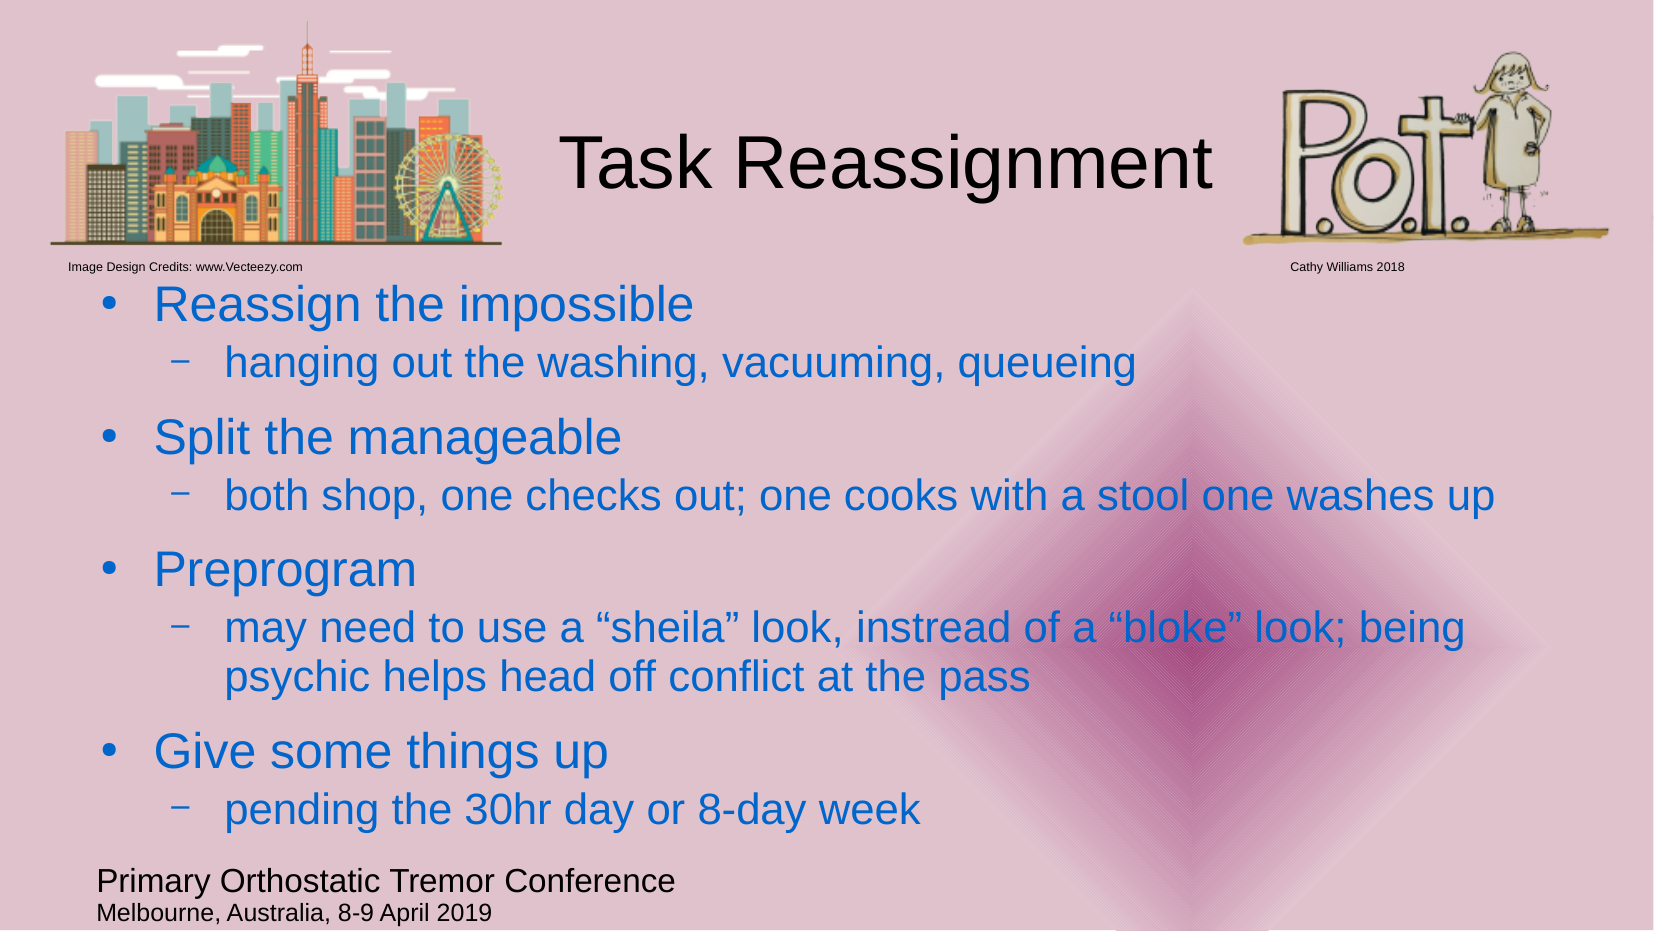

# Task Reassignment
Reassign the impossible
hanging out the washing, vacuuming, queueing
Split the manageable
both shop, one checks out; one cooks with a stool one washes up
Preprogram
may need to use a “sheila” look, instread of a “bloke” look; being psychic helps head off conflict at the pass
Give some things up
pending the 30hr day or 8-day week